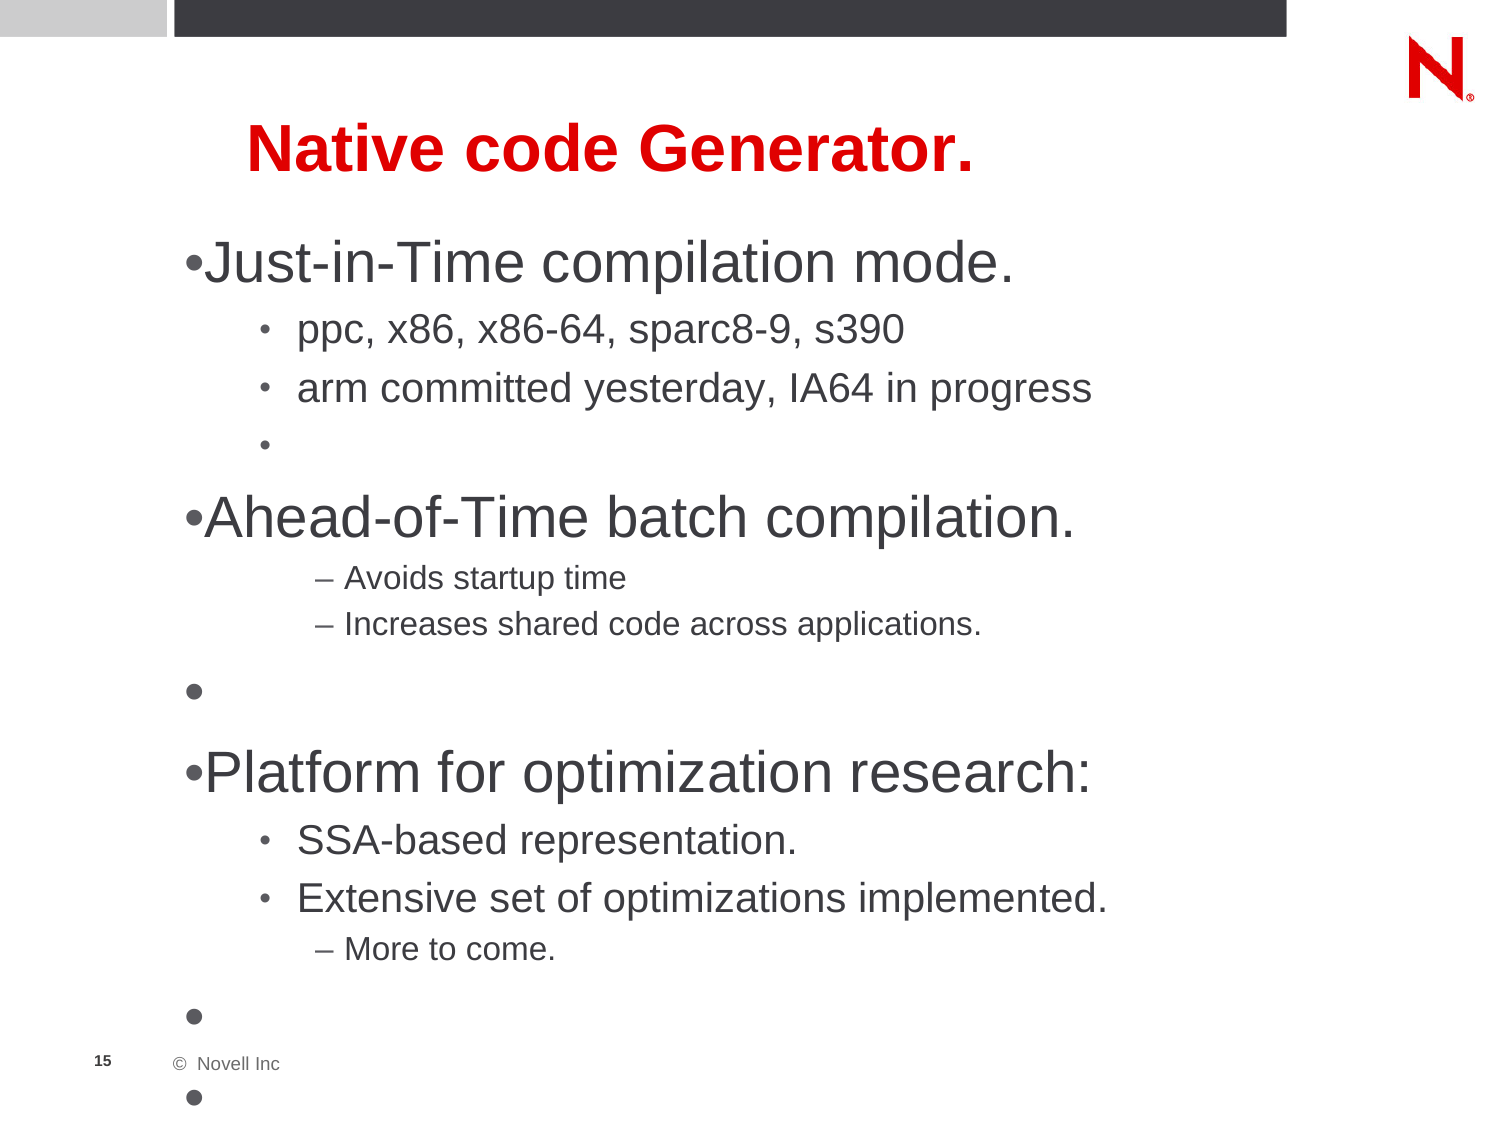

# Native code Generator.
Just-in-Time compilation mode.
ppc, x86, x86-64, sparc8-9, s390
arm committed yesterday, IA64 in progress
Ahead-of-Time batch compilation.
Avoids startup time
Increases shared code across applications.
Platform for optimization research:
SSA-based representation.
Extensive set of optimizations implemented.
More to come.